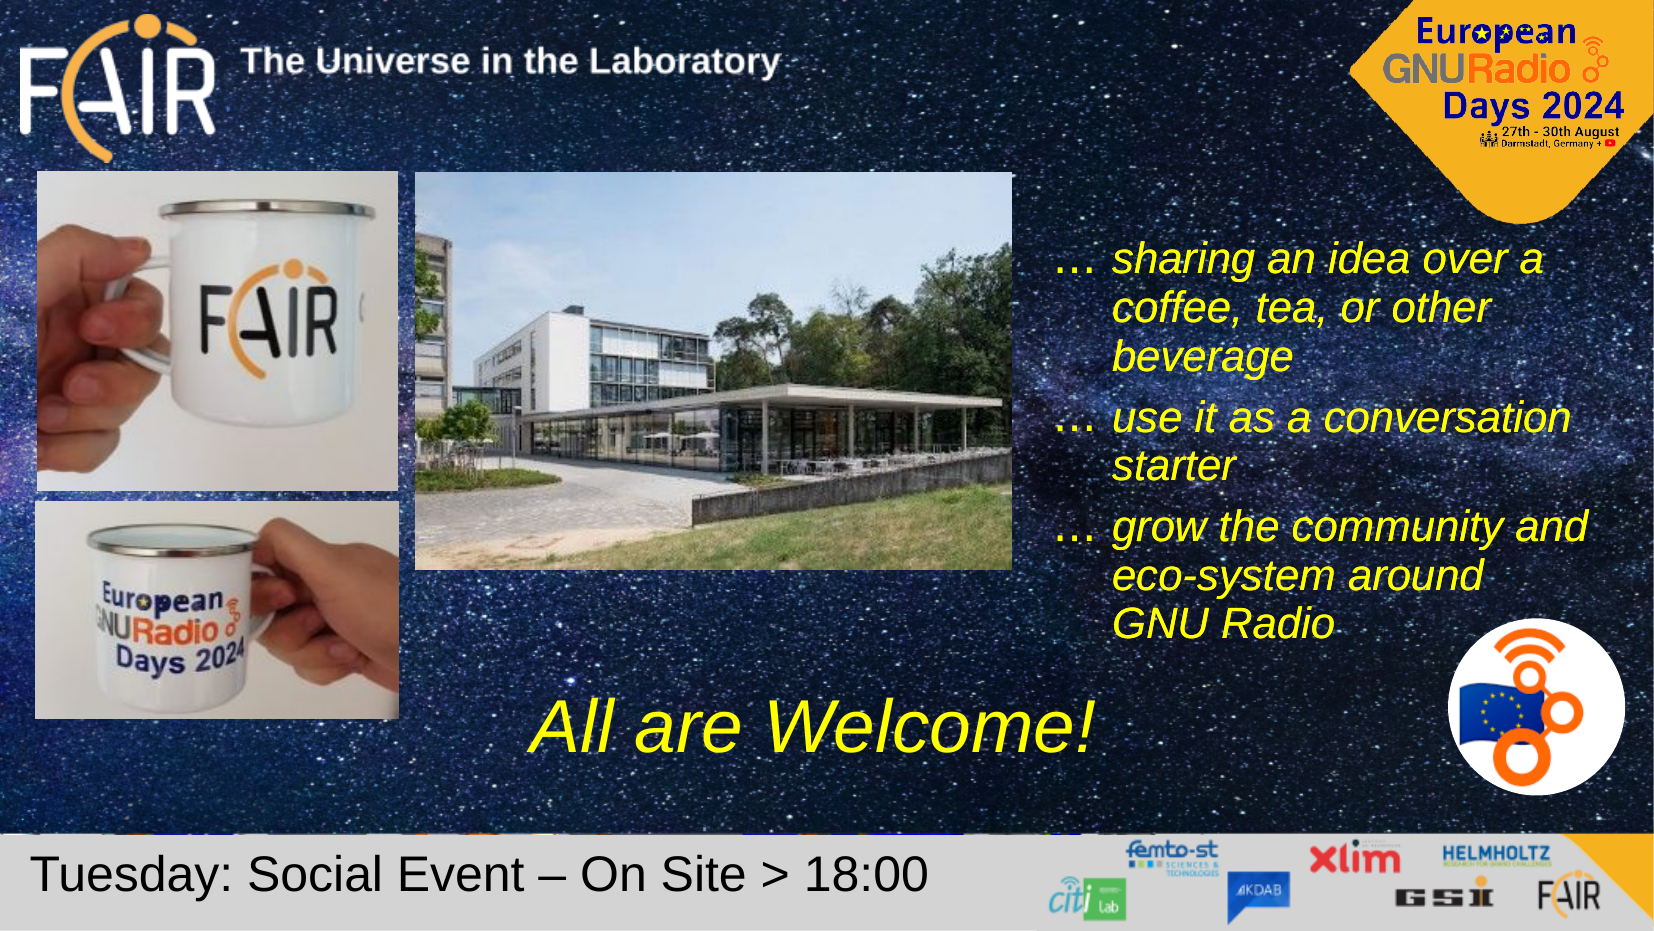

sharing an idea over a coffee, tea, or other beverage
use it as a conversation starter
grow the community and eco-system around
GNU Radio
sharing an idea over a coffee, tea, or other beverage
use it as a conversation starter
grow the community and eco-system around
GNU Radio
All are Welcome!
# Tuesday: Social Event – On Site > 18:00